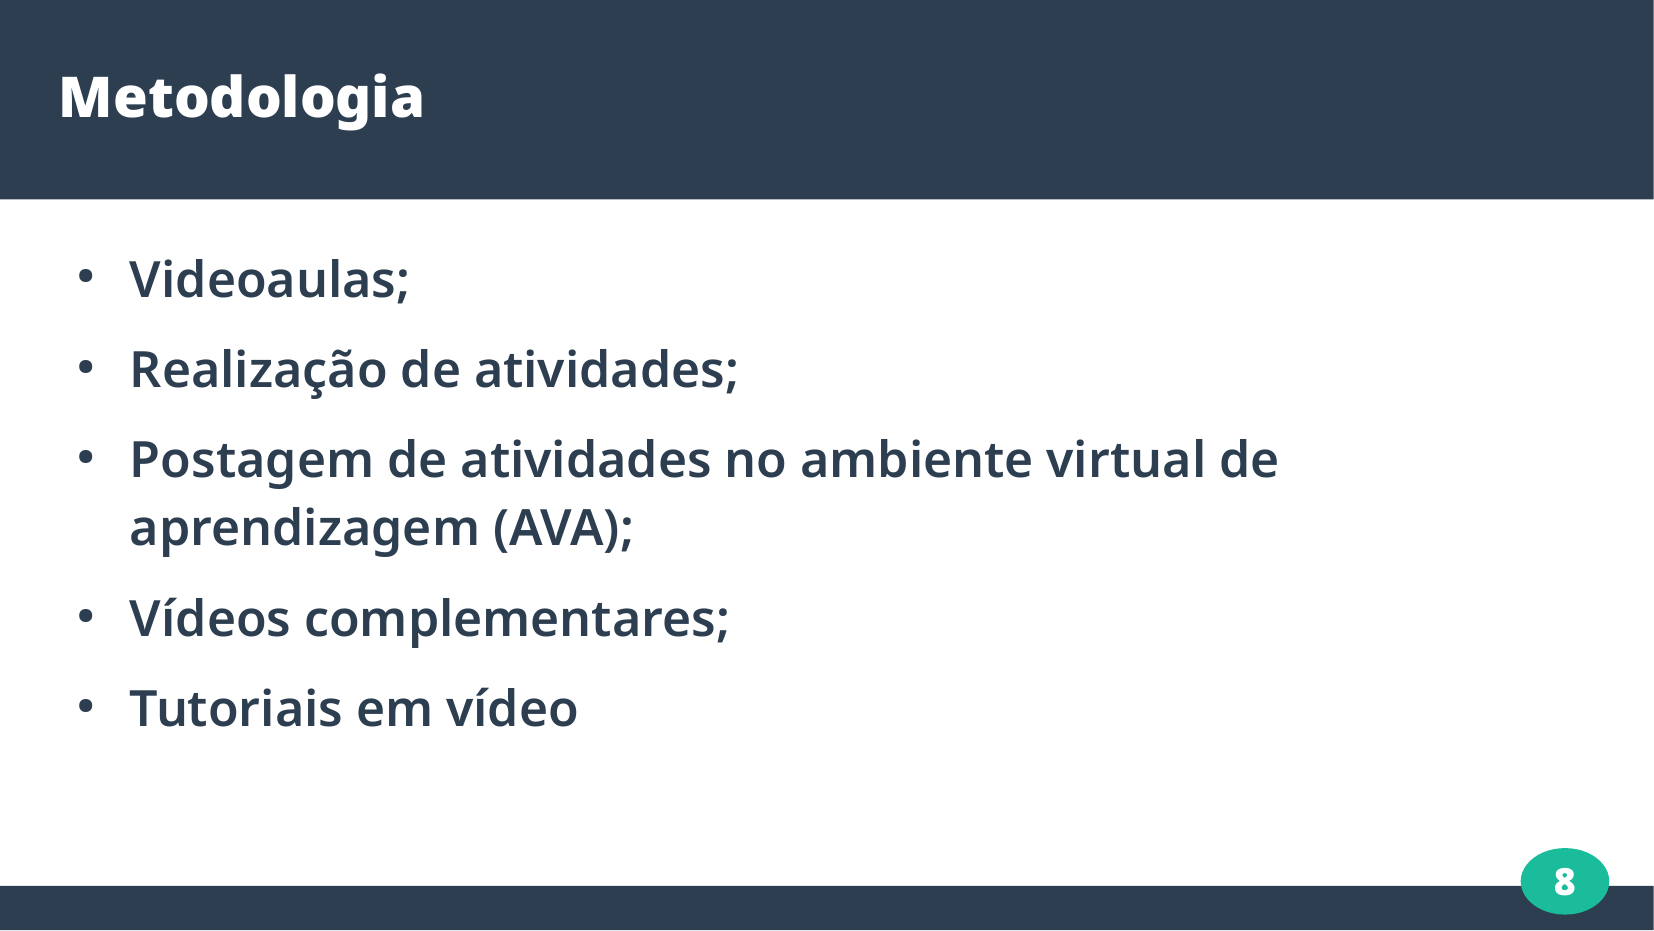

# Metodologia
Videoaulas;
Realização de atividades;
Postagem de atividades no ambiente virtual de aprendizagem (AVA);
Vídeos complementares;
Tutoriais em vídeo
8